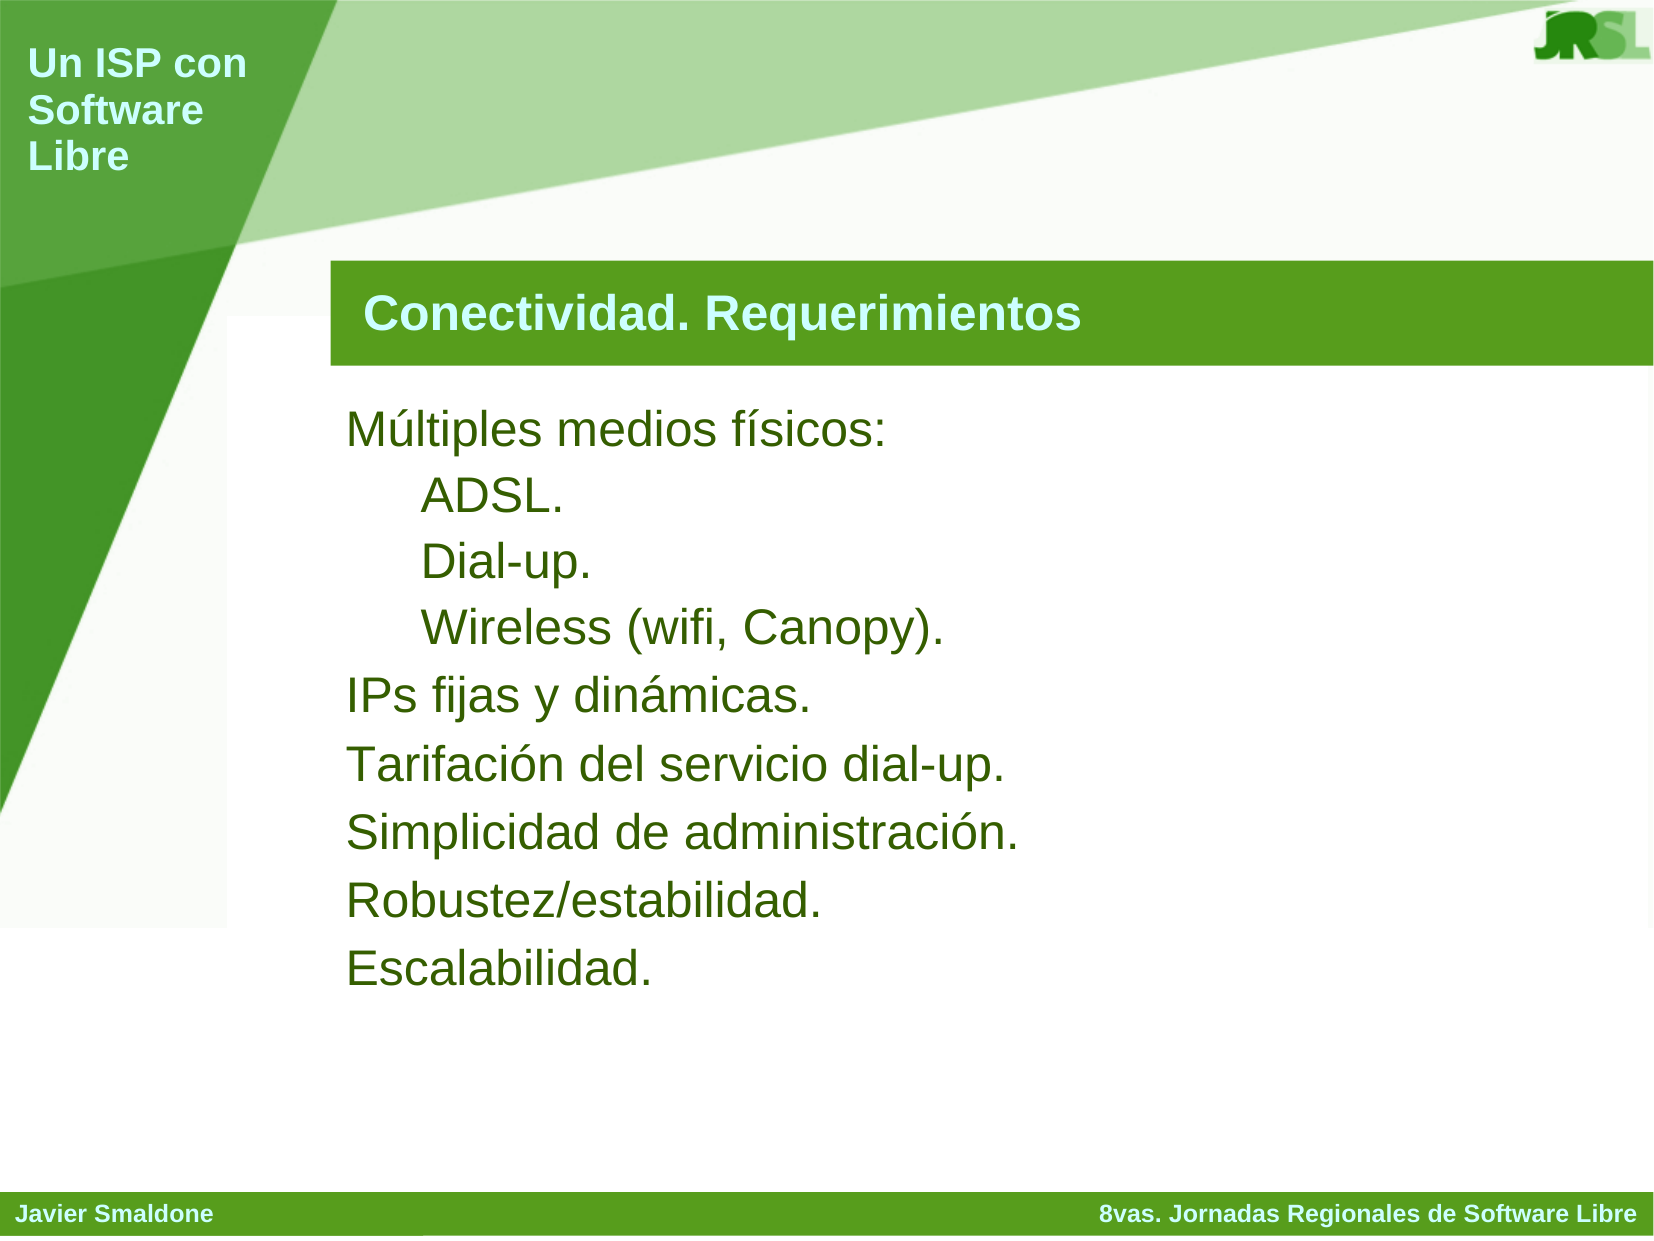

# Conectividad. Requerimientos
Múltiples medios físicos:
ADSL.
Dial-up.
Wireless (wifi, Canopy).
IPs fijas y dinámicas.
Tarifación del servicio dial-up.
Simplicidad de administración.
Robustez/estabilidad.
Escalabilidad.